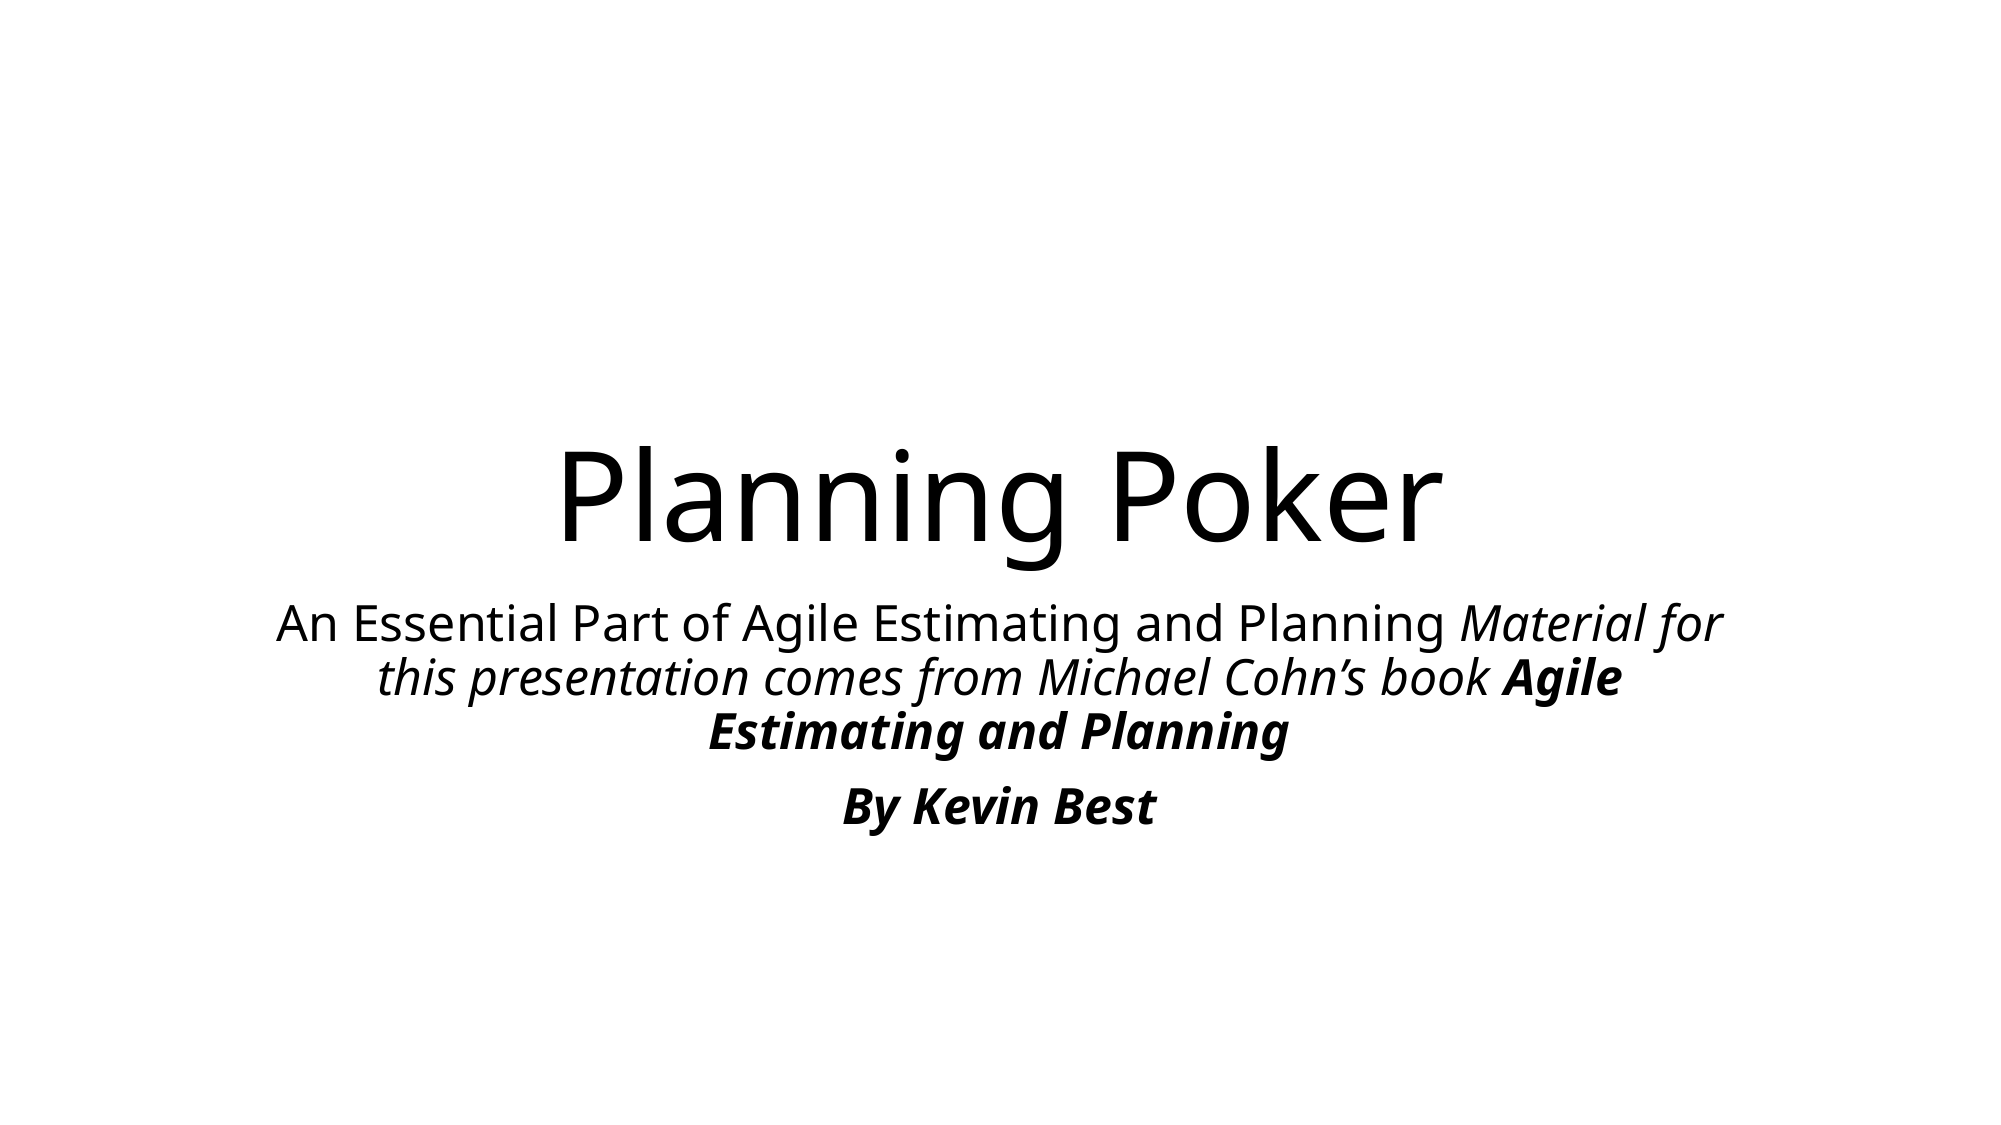

# Planning Poker
An Essential Part of Agile Estimating and Planning Material for this presentation comes from Michael Cohn’s book Agile Estimating and Planning
By Kevin Best